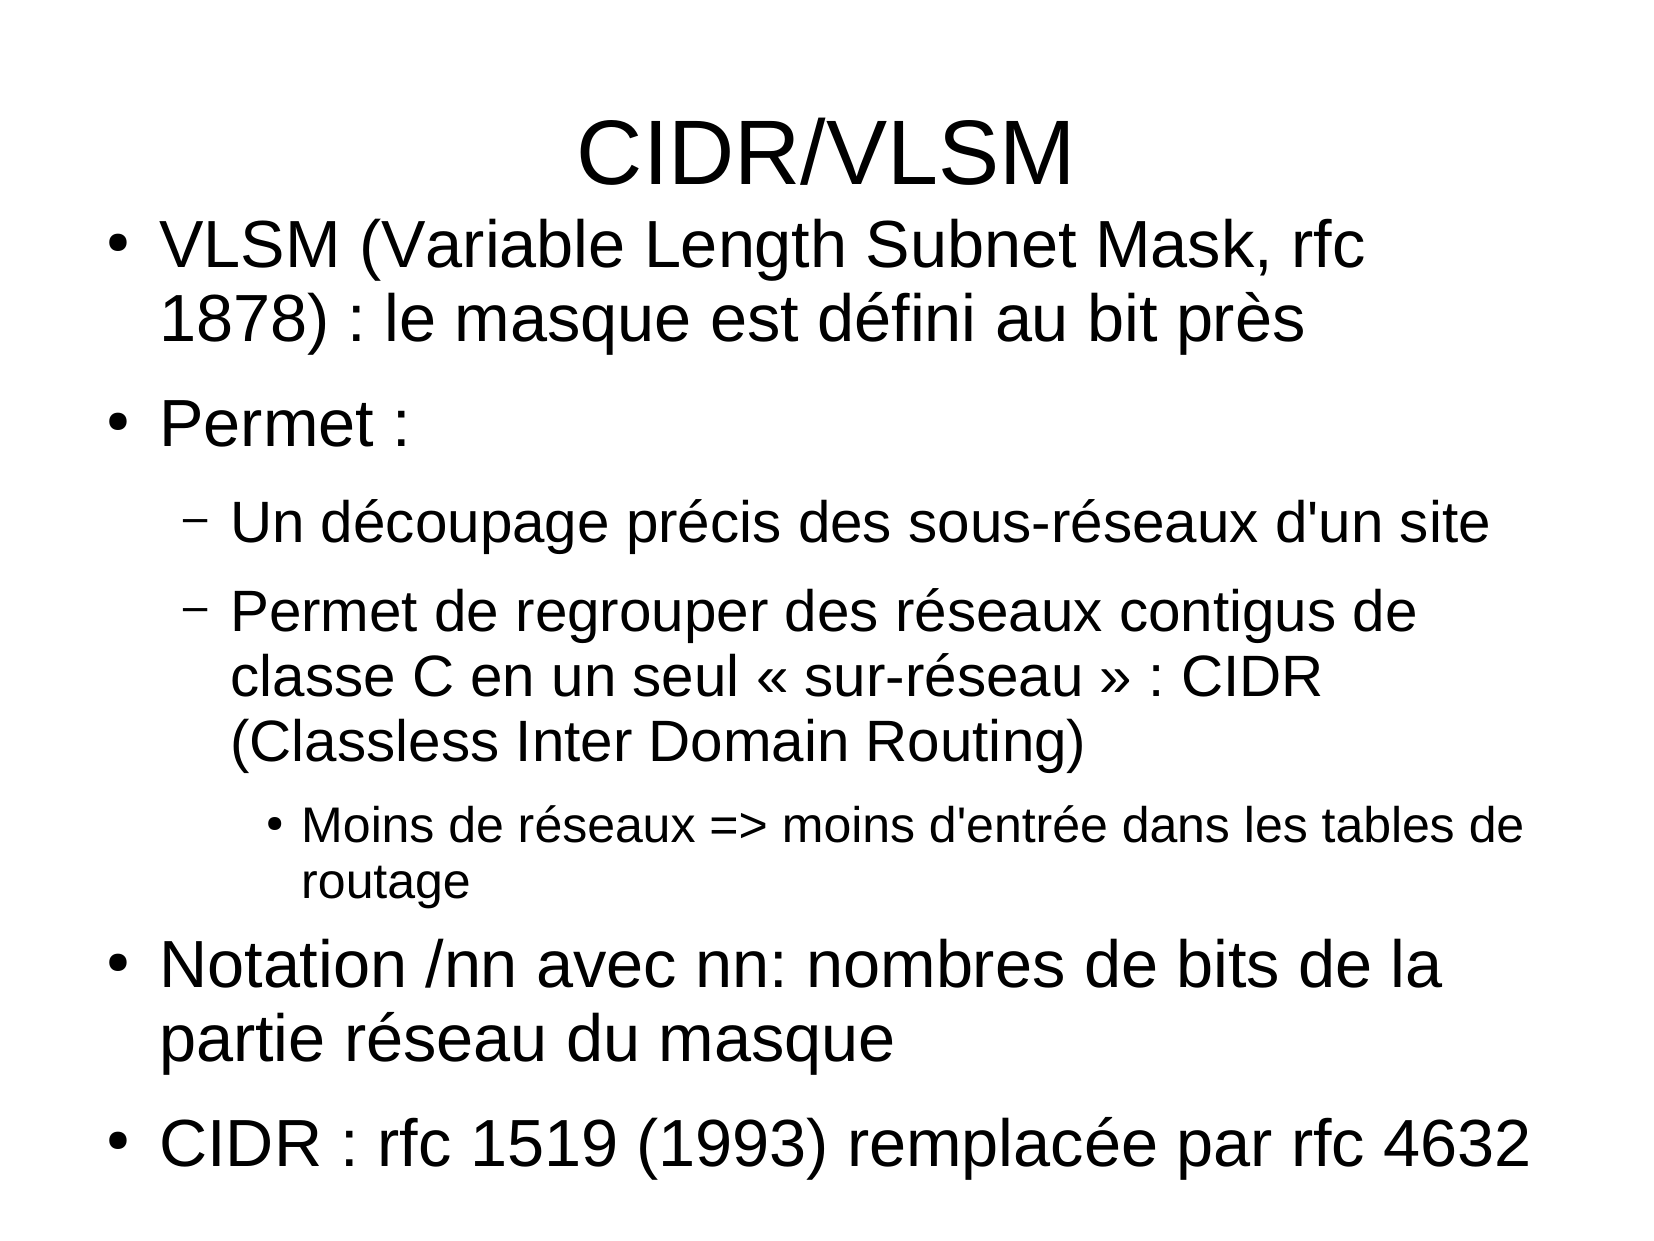

# CIDR/VLSM
VLSM (Variable Length Subnet Mask, rfc 1878) : le masque est défini au bit près
Permet :
Un découpage précis des sous-réseaux d'un site
Permet de regrouper des réseaux contigus de classe C en un seul « sur-réseau » : CIDR (Classless Inter Domain Routing)
Moins de réseaux => moins d'entrée dans les tables de routage
Notation /nn avec nn: nombres de bits de la partie réseau du masque
CIDR : rfc 1519 (1993) remplacée par rfc 4632